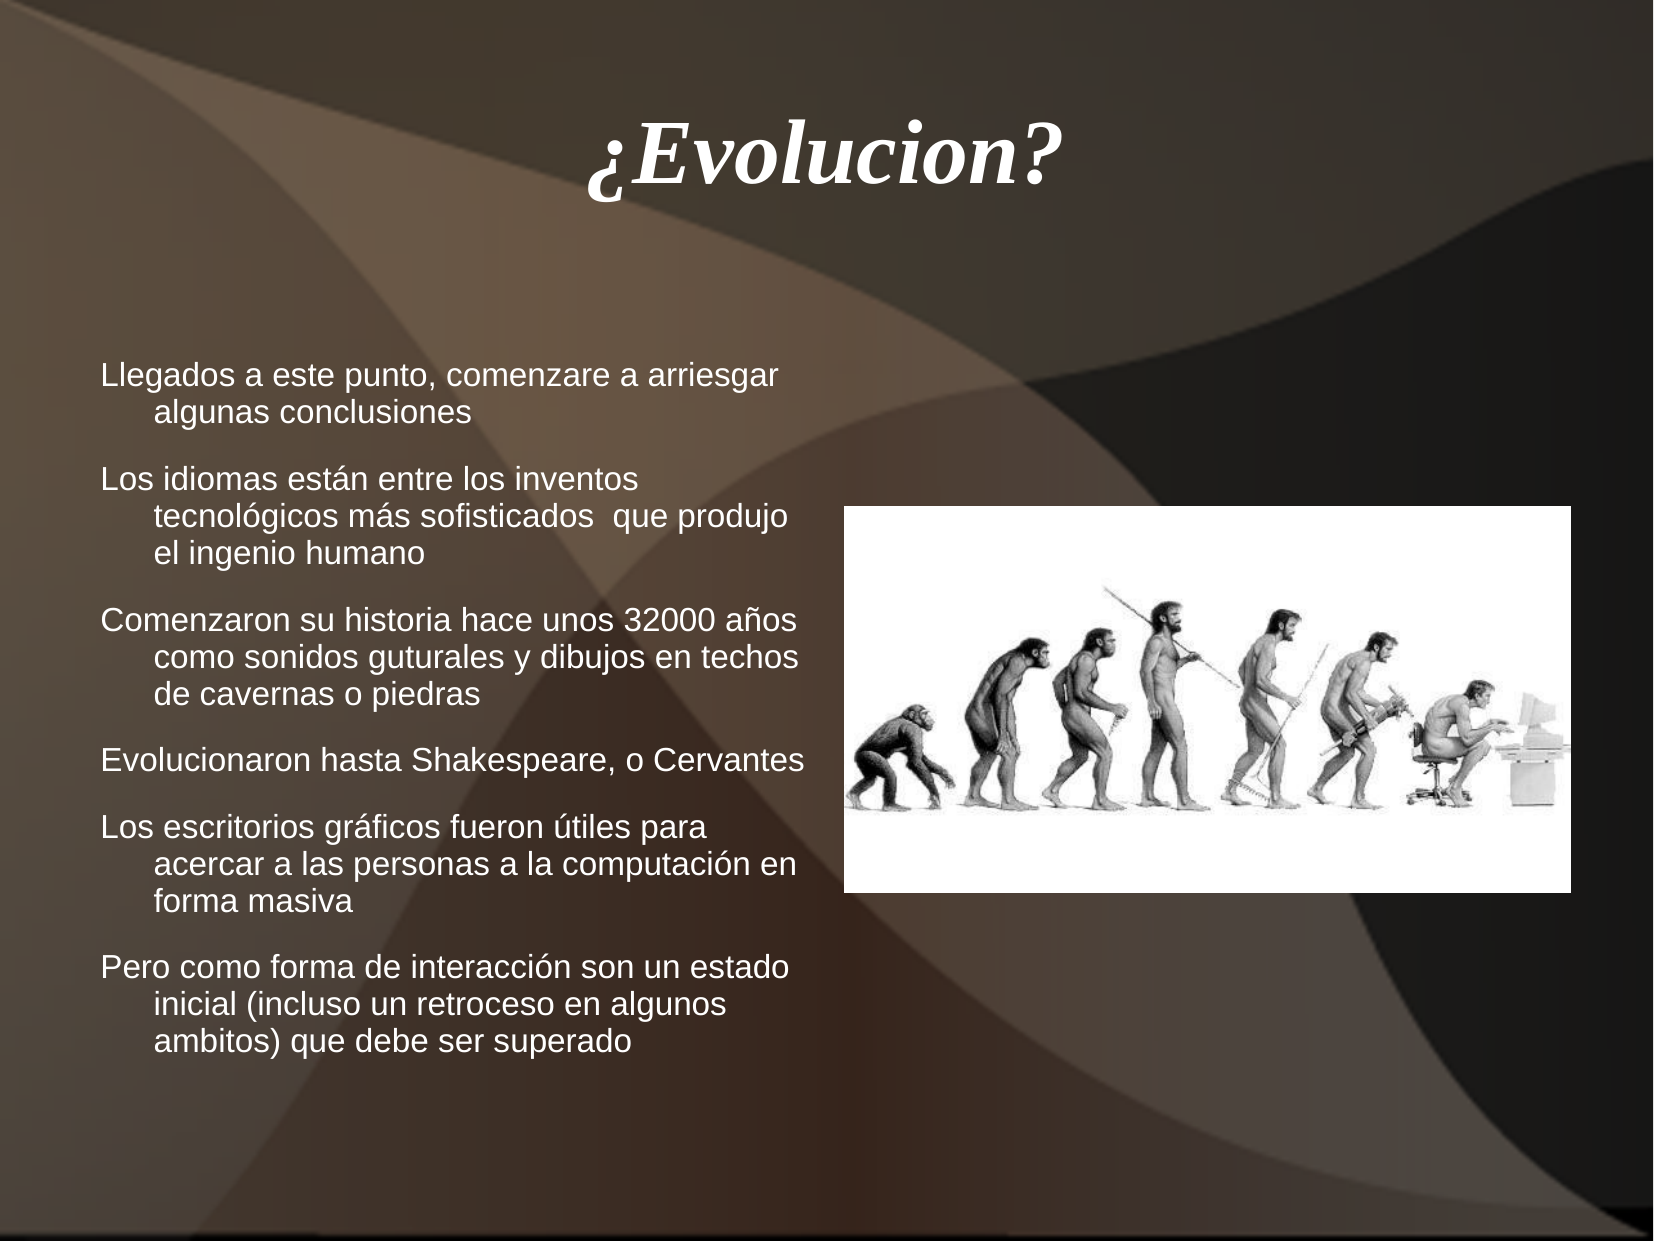

# ¿Evolucion?
Llegados a este punto, comenzare a arriesgar algunas conclusiones
Los idiomas están entre los inventos tecnológicos más sofisticados que produjo el ingenio humano
Comenzaron su historia hace unos 32000 años como sonidos guturales y dibujos en techos de cavernas o piedras
Evolucionaron hasta Shakespeare, o Cervantes
Los escritorios gráficos fueron útiles para acercar a las personas a la computación en forma masiva
Pero como forma de interacción son un estado inicial (incluso un retroceso en algunos ambitos) que debe ser superado